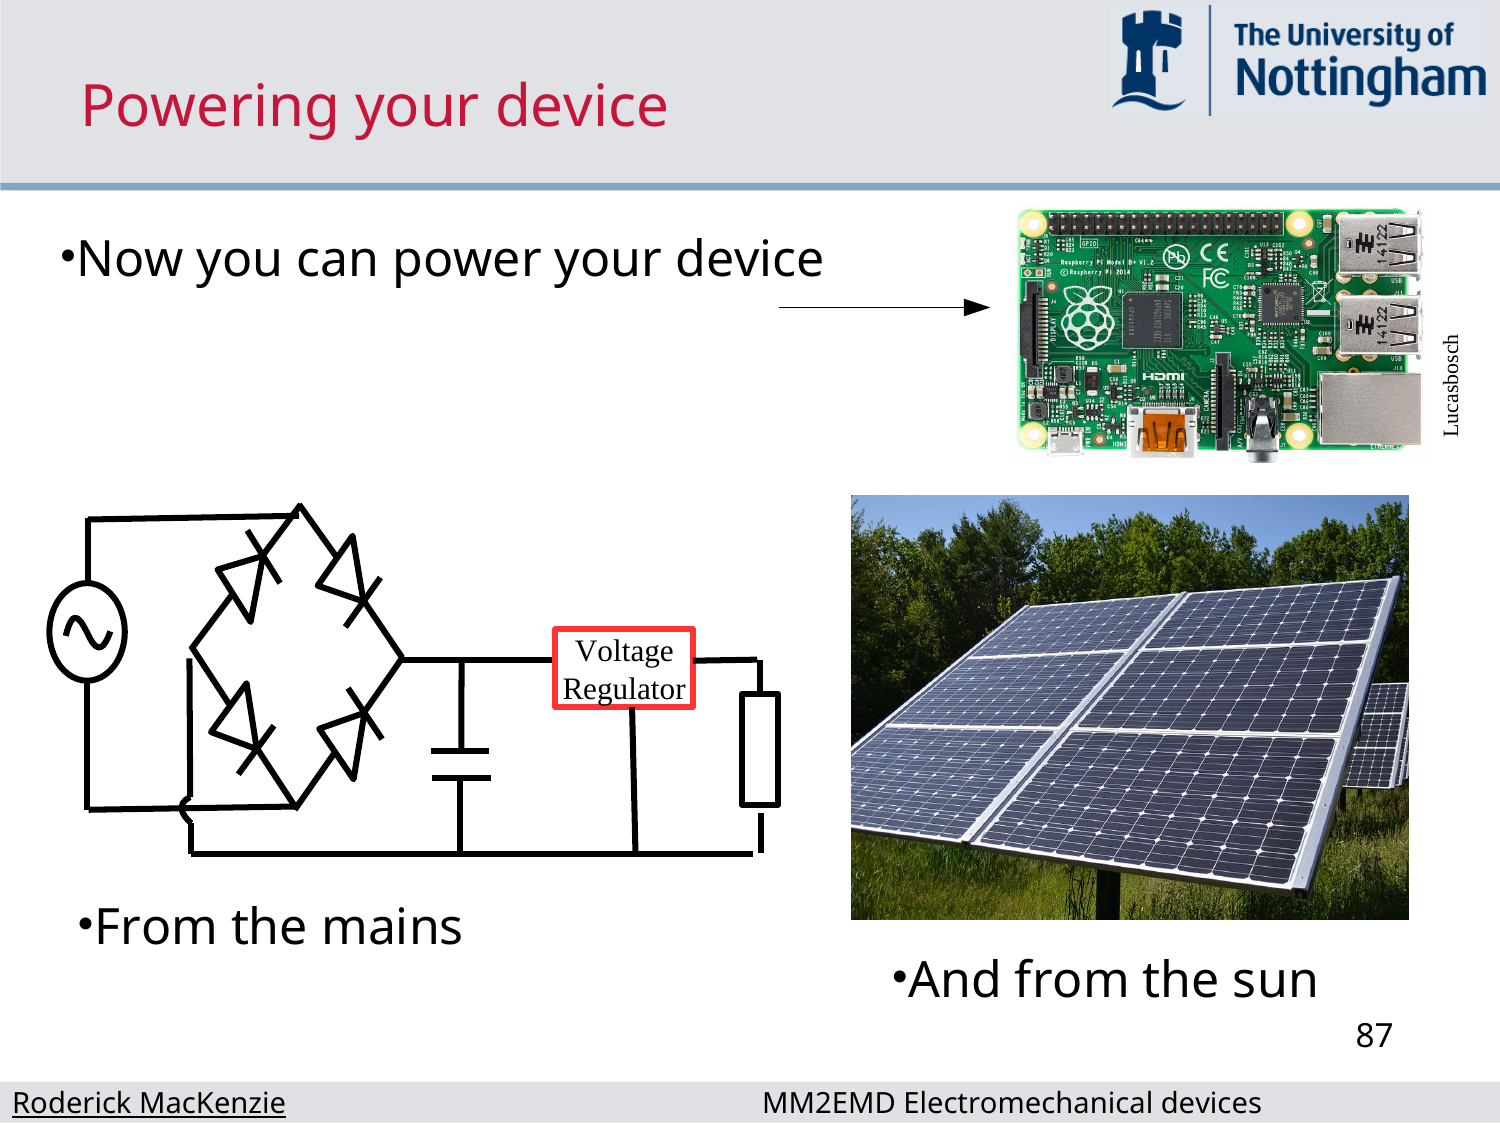

# Powering your device
Now you can power your device
Lucasbosch
Voltage
Regulator
From the mains
And from the sun